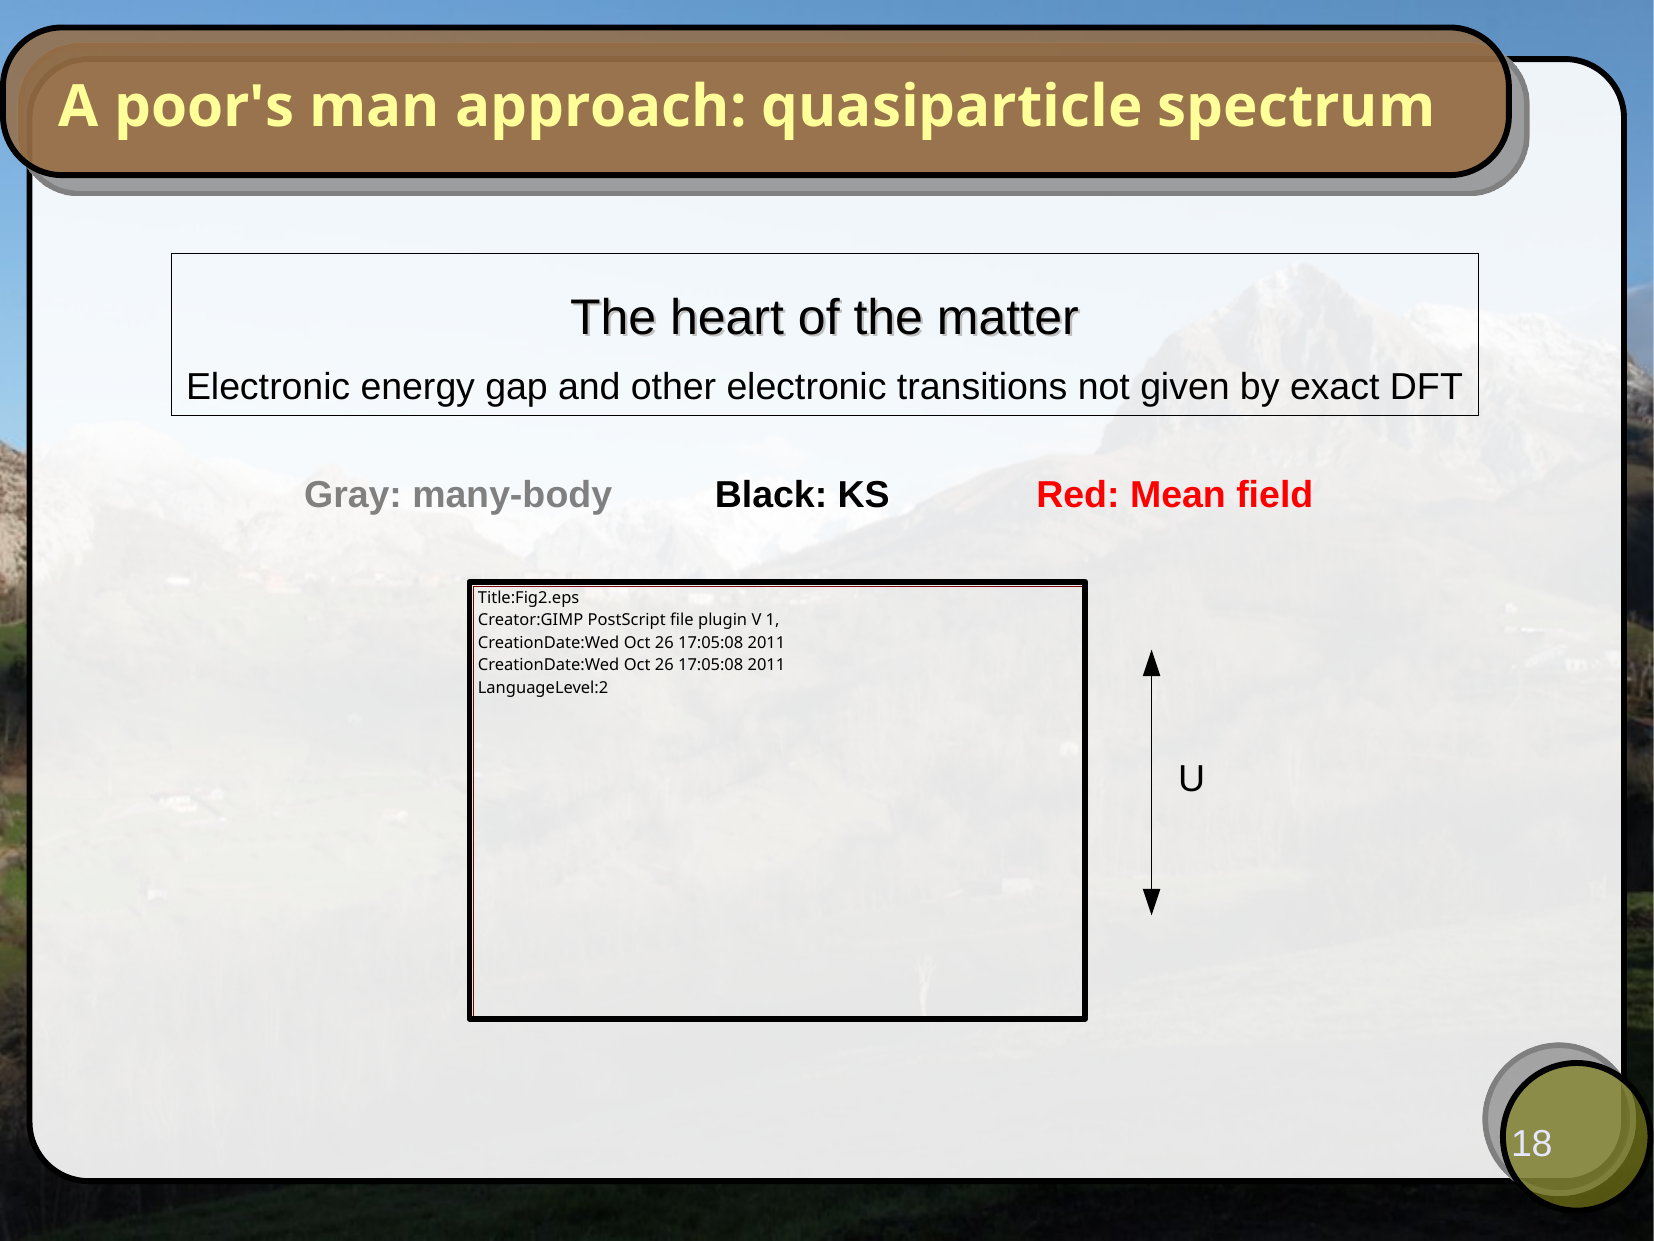

# A poor's man approach: quasiparticle spectrum
The heart of the matter
Electronic energy gap and other electronic transitions not given by exact DFT
Gray: many-body
Black: KS
Red: Mean field
U
18